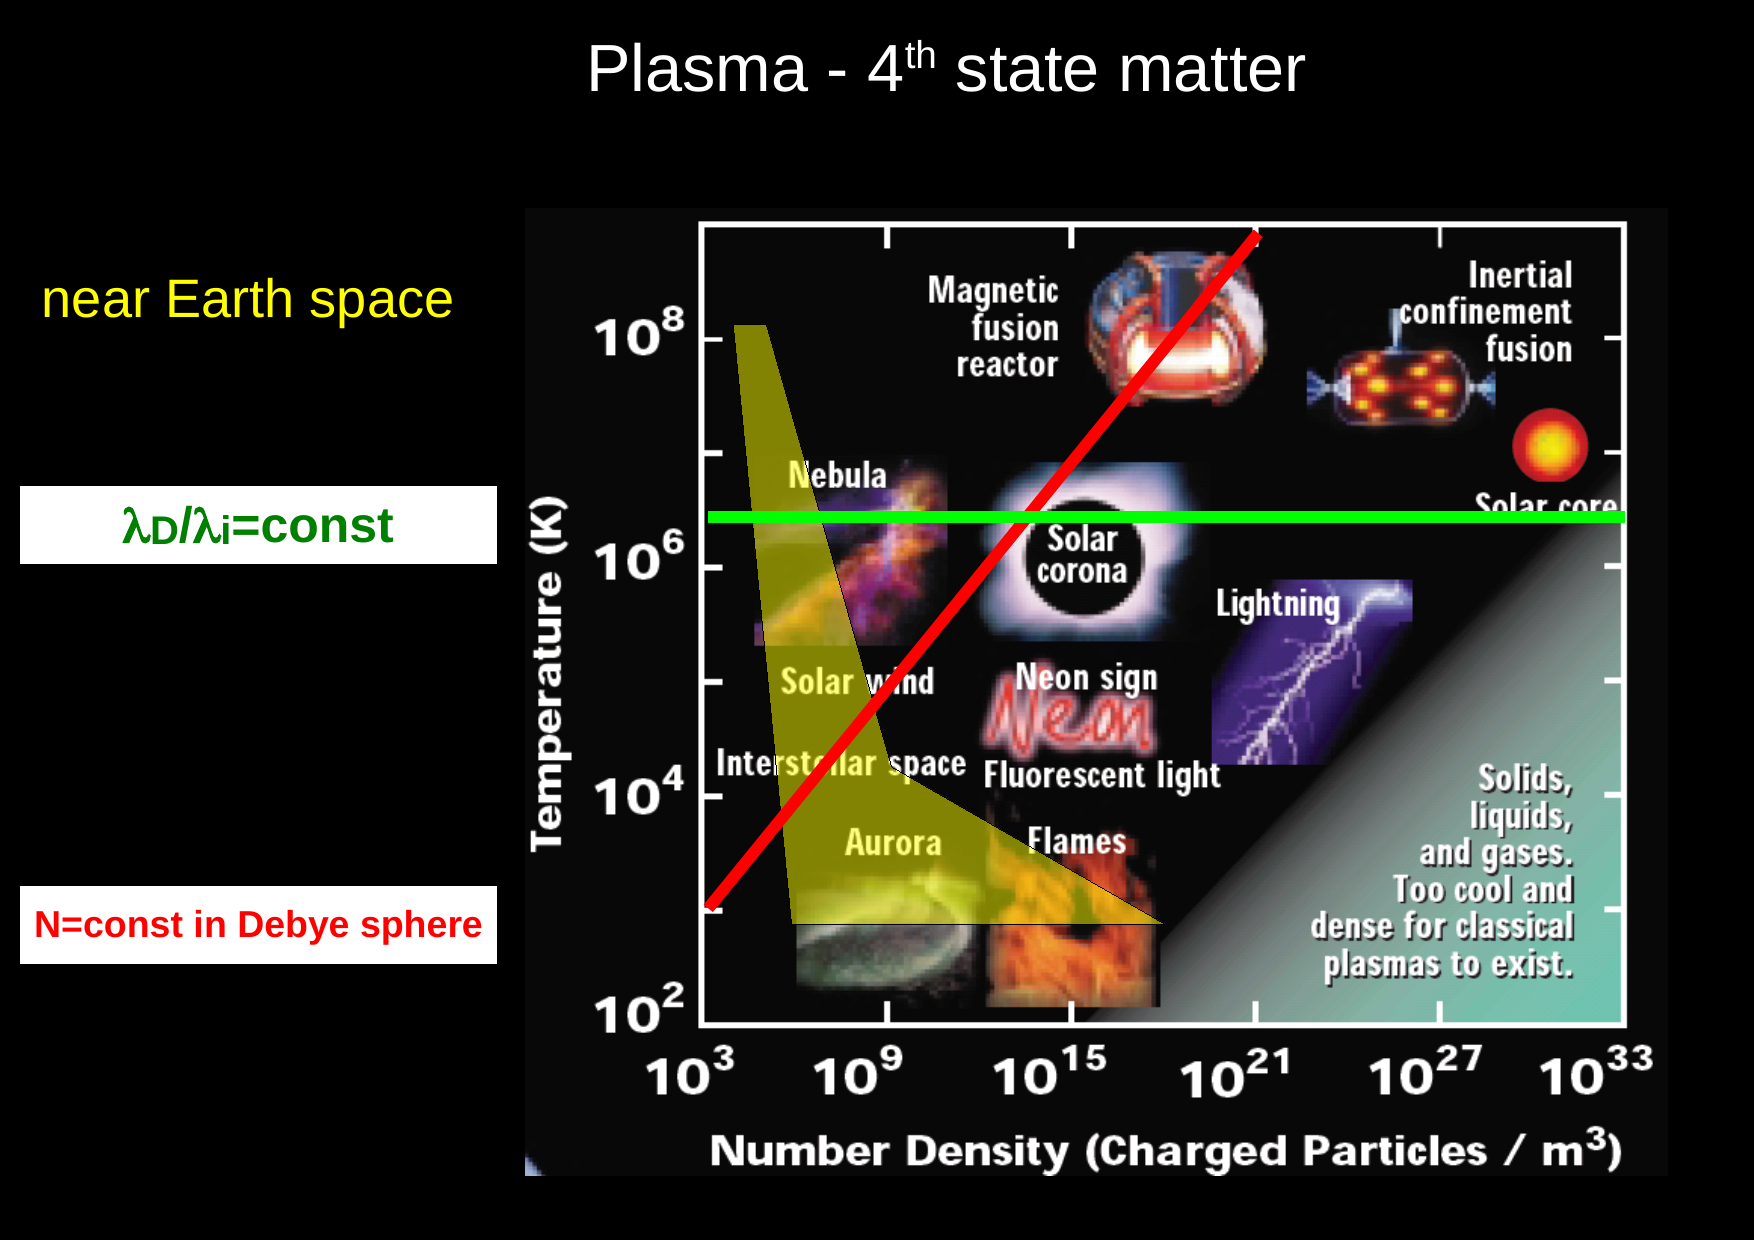

# Plasma - 4th state matter
N=const in Debye sphere
near Earth space
lD/li=const